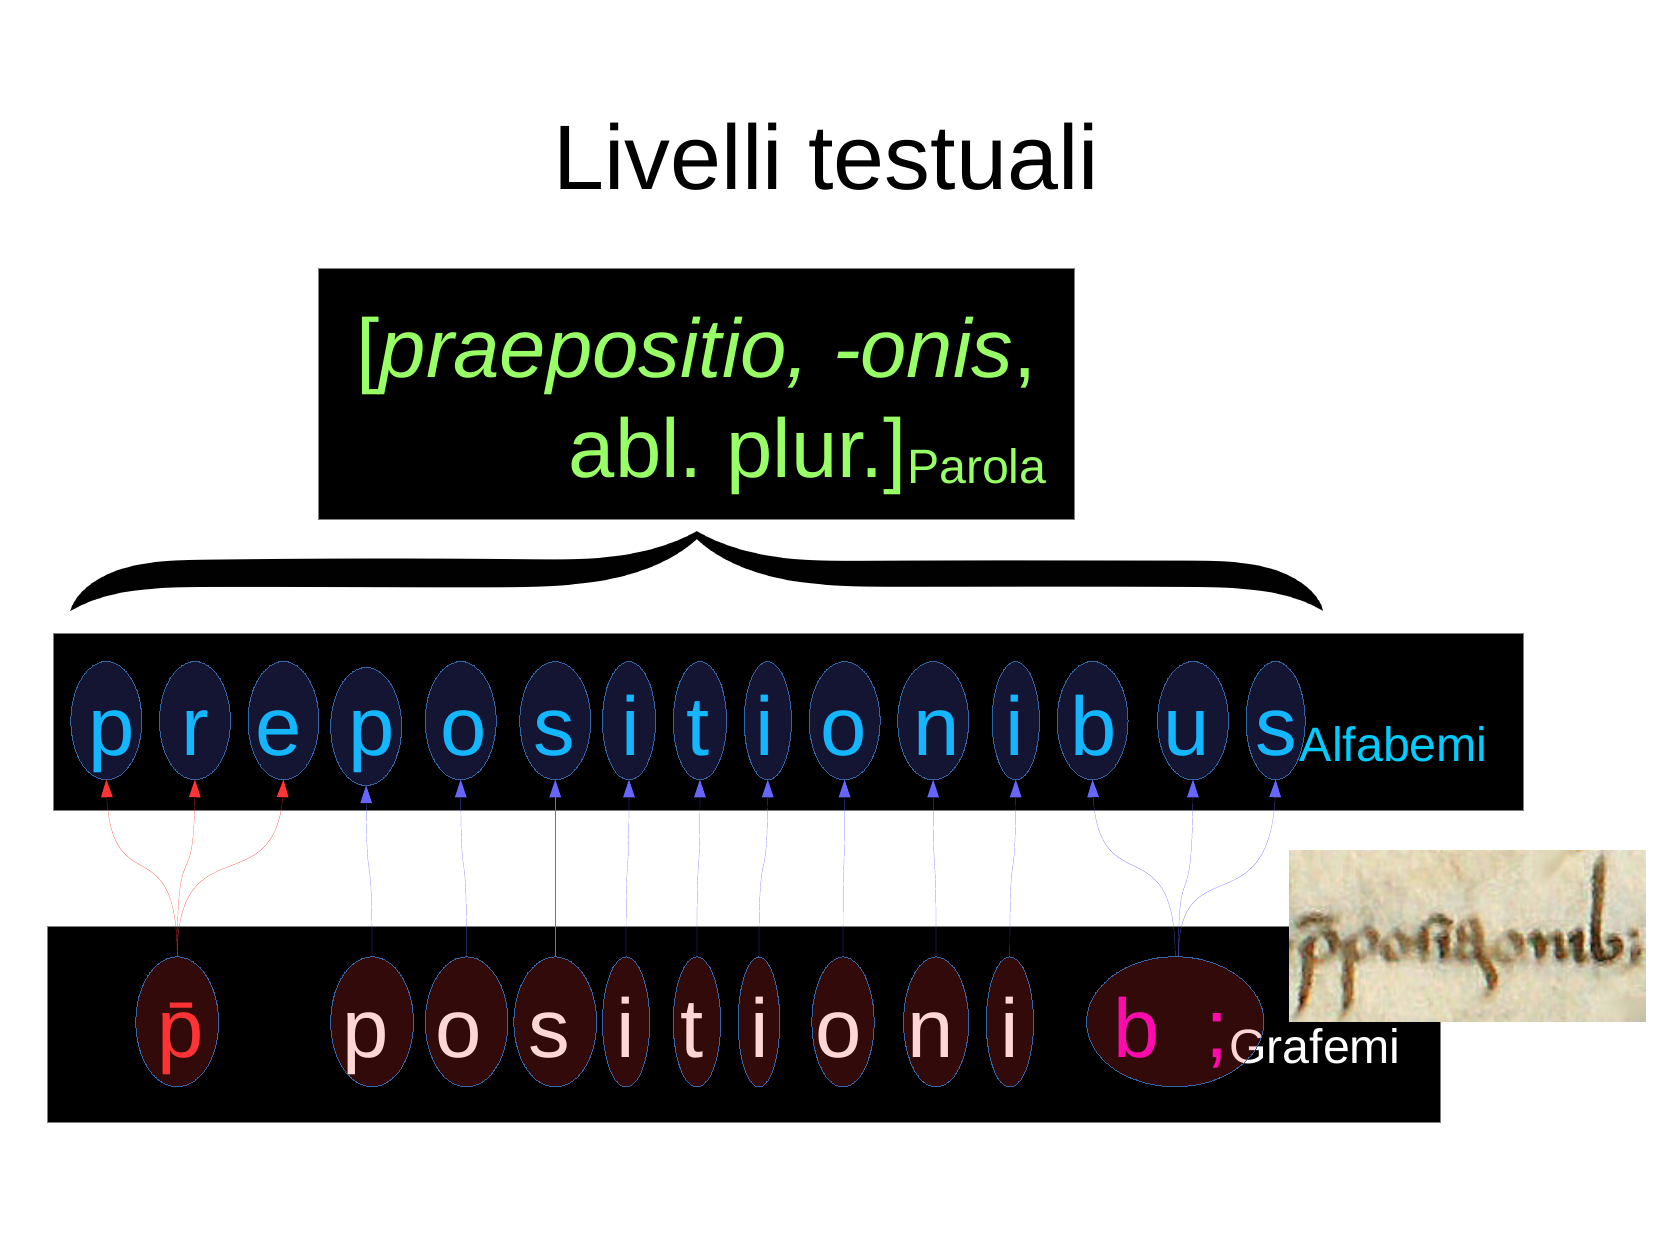

Livelli testuali
[praepositio, -onis,
			abl. plur.]Parola
p r e p o s i t i o n i b u sAlfabemi
 p̄ p o s i t i o n i b ;Grafemi